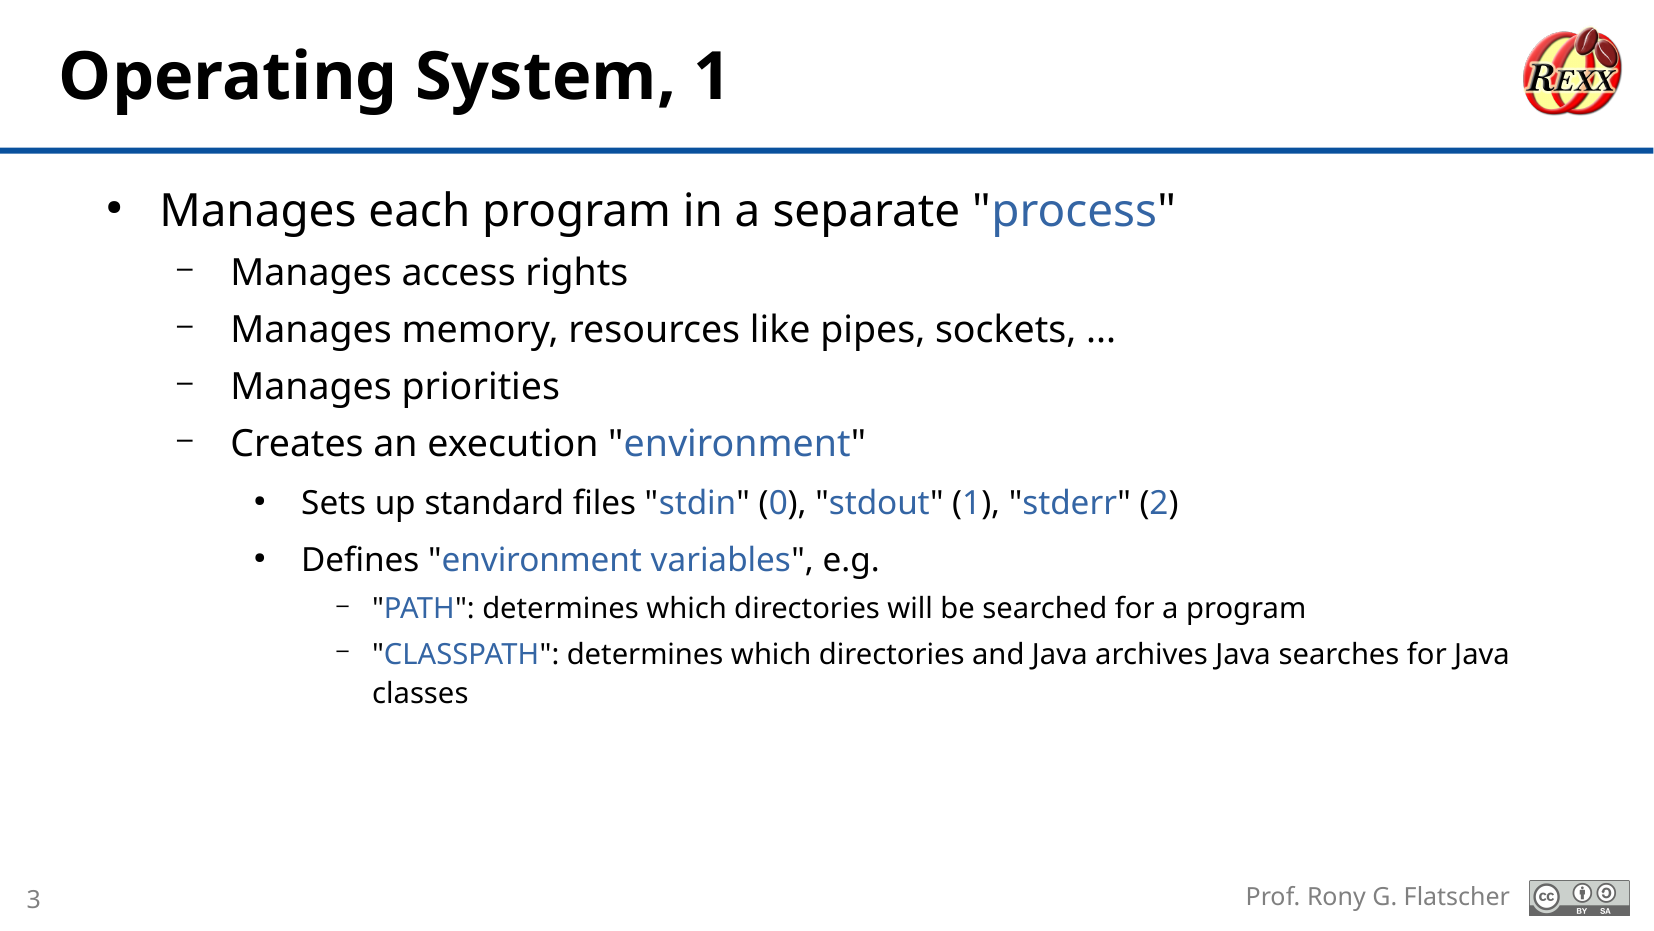

# Operating System, 1
Manages each program in a separate "process"
Manages access rights
Manages memory, resources like pipes, sockets, ...
Manages priorities
Creates an execution "environment"
Sets up standard files "stdin" (0), "stdout" (1), "stderr" (2)
Defines "environment variables", e.g.
"PATH": determines which directories will be searched for a program
"CLASSPATH": determines which directories and Java archives Java searches for Java classes